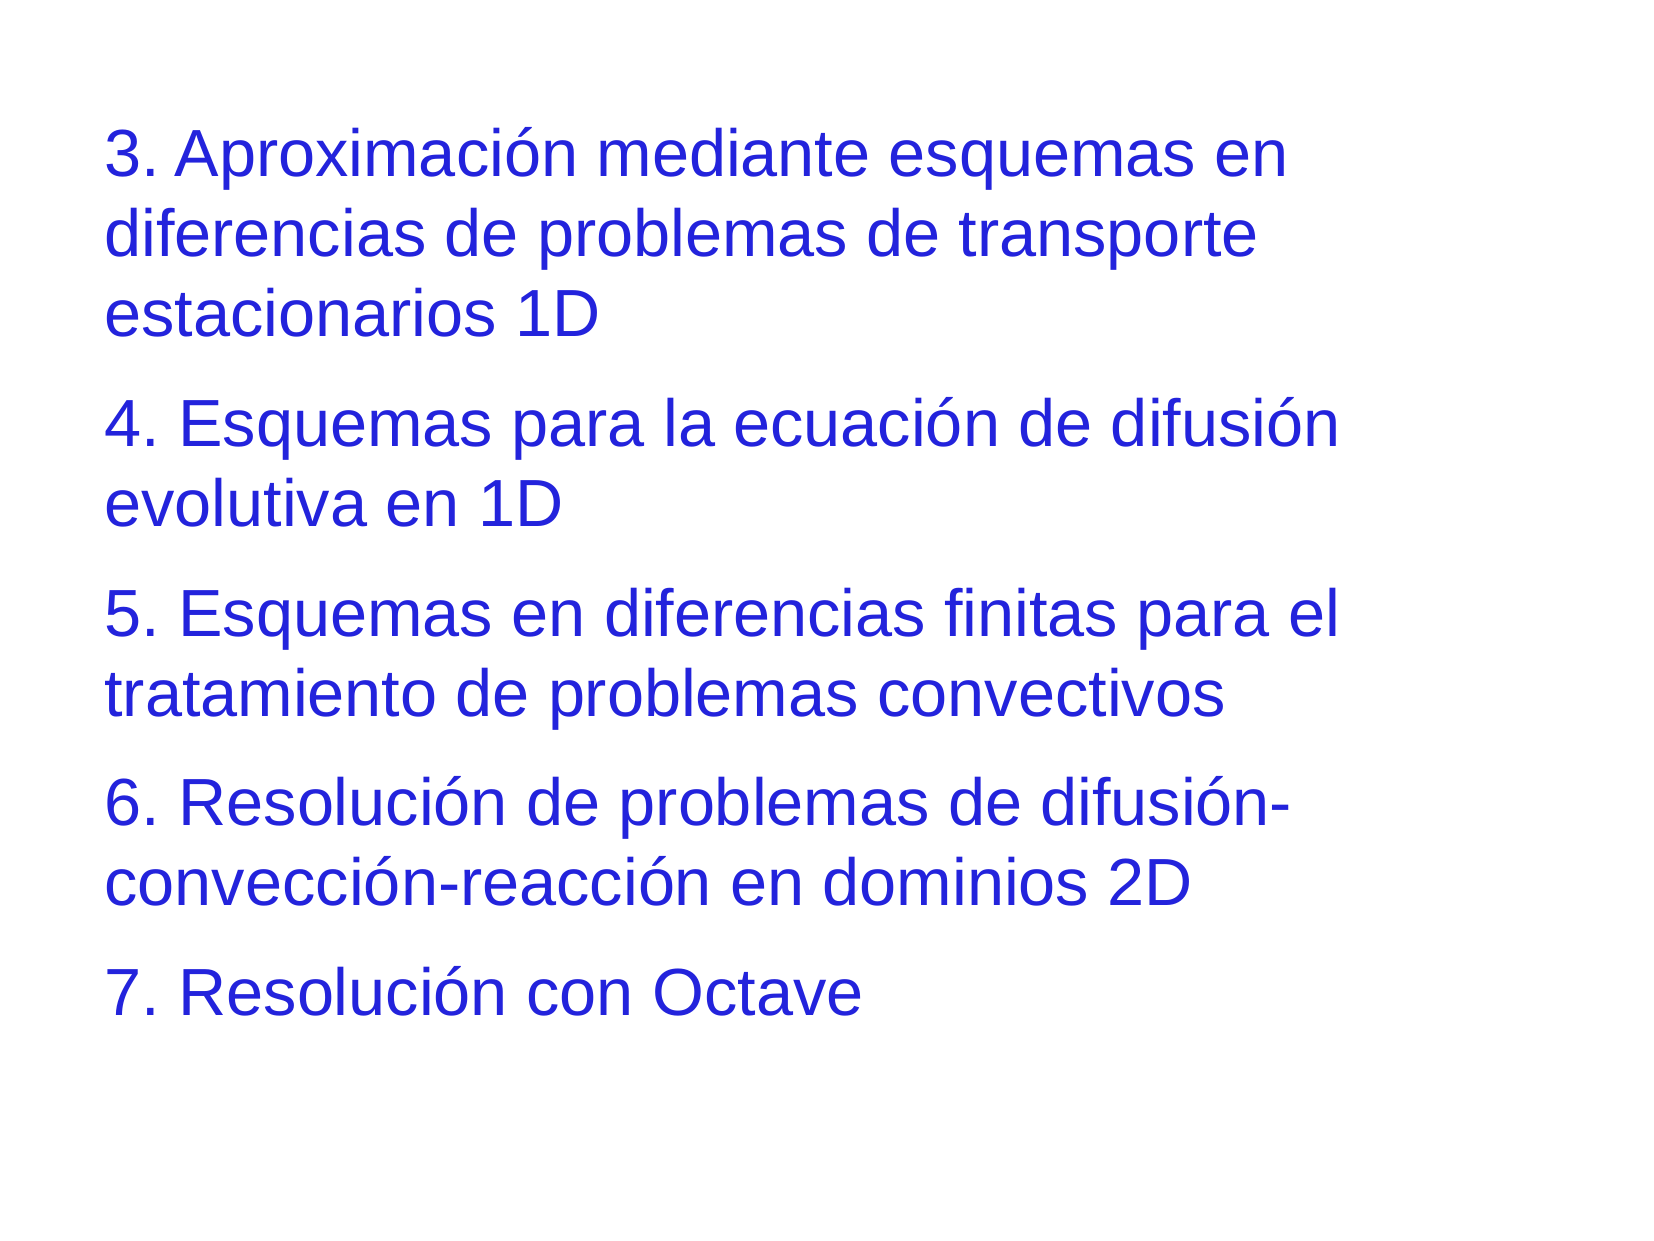

# 3. Aproximación mediante esquemas en diferencias de problemas de transporte estacionarios 1D
4. Esquemas para la ecuación de difusión evolutiva en 1D
5. Esquemas en diferencias finitas para el tratamiento de problemas convectivos
6. Resolución de problemas de difusión-convección-reacción en dominios 2D
7. Resolución con Octave